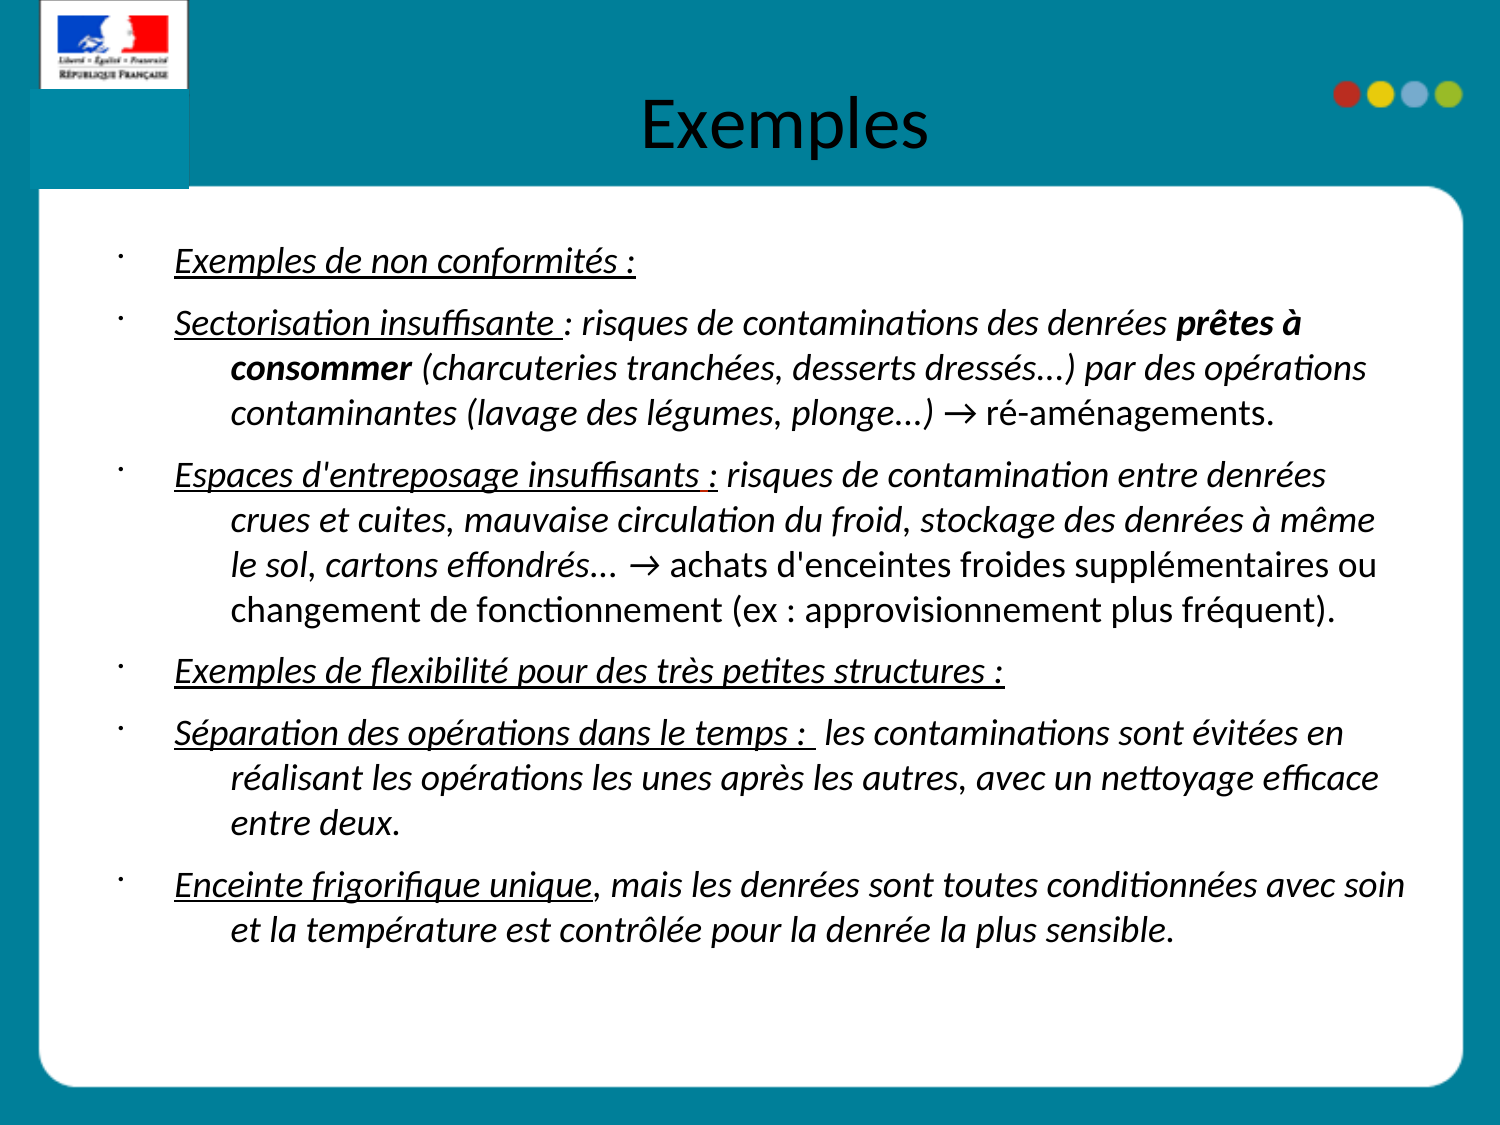

# Exemples
Exemples de non conformités :
Sectorisation insuffisante : risques de contaminations des denrées prêtes à consommer (charcuteries tranchées, desserts dressés...) par des opérations contaminantes (lavage des légumes, plonge...) → ré-aménagements.
Espaces d'entreposage insuffisants : risques de contamination entre denrées crues et cuites, mauvaise circulation du froid, stockage des denrées à même le sol, cartons effondrés... → achats d'enceintes froides supplémentaires ou changement de fonctionnement (ex : approvisionnement plus fréquent).
Exemples de flexibilité pour des très petites structures :
Séparation des opérations dans le temps : les contaminations sont évitées en réalisant les opérations les unes après les autres, avec un nettoyage efficace entre deux.
Enceinte frigorifique unique, mais les denrées sont toutes conditionnées avec soin et la température est contrôlée pour la denrée la plus sensible.